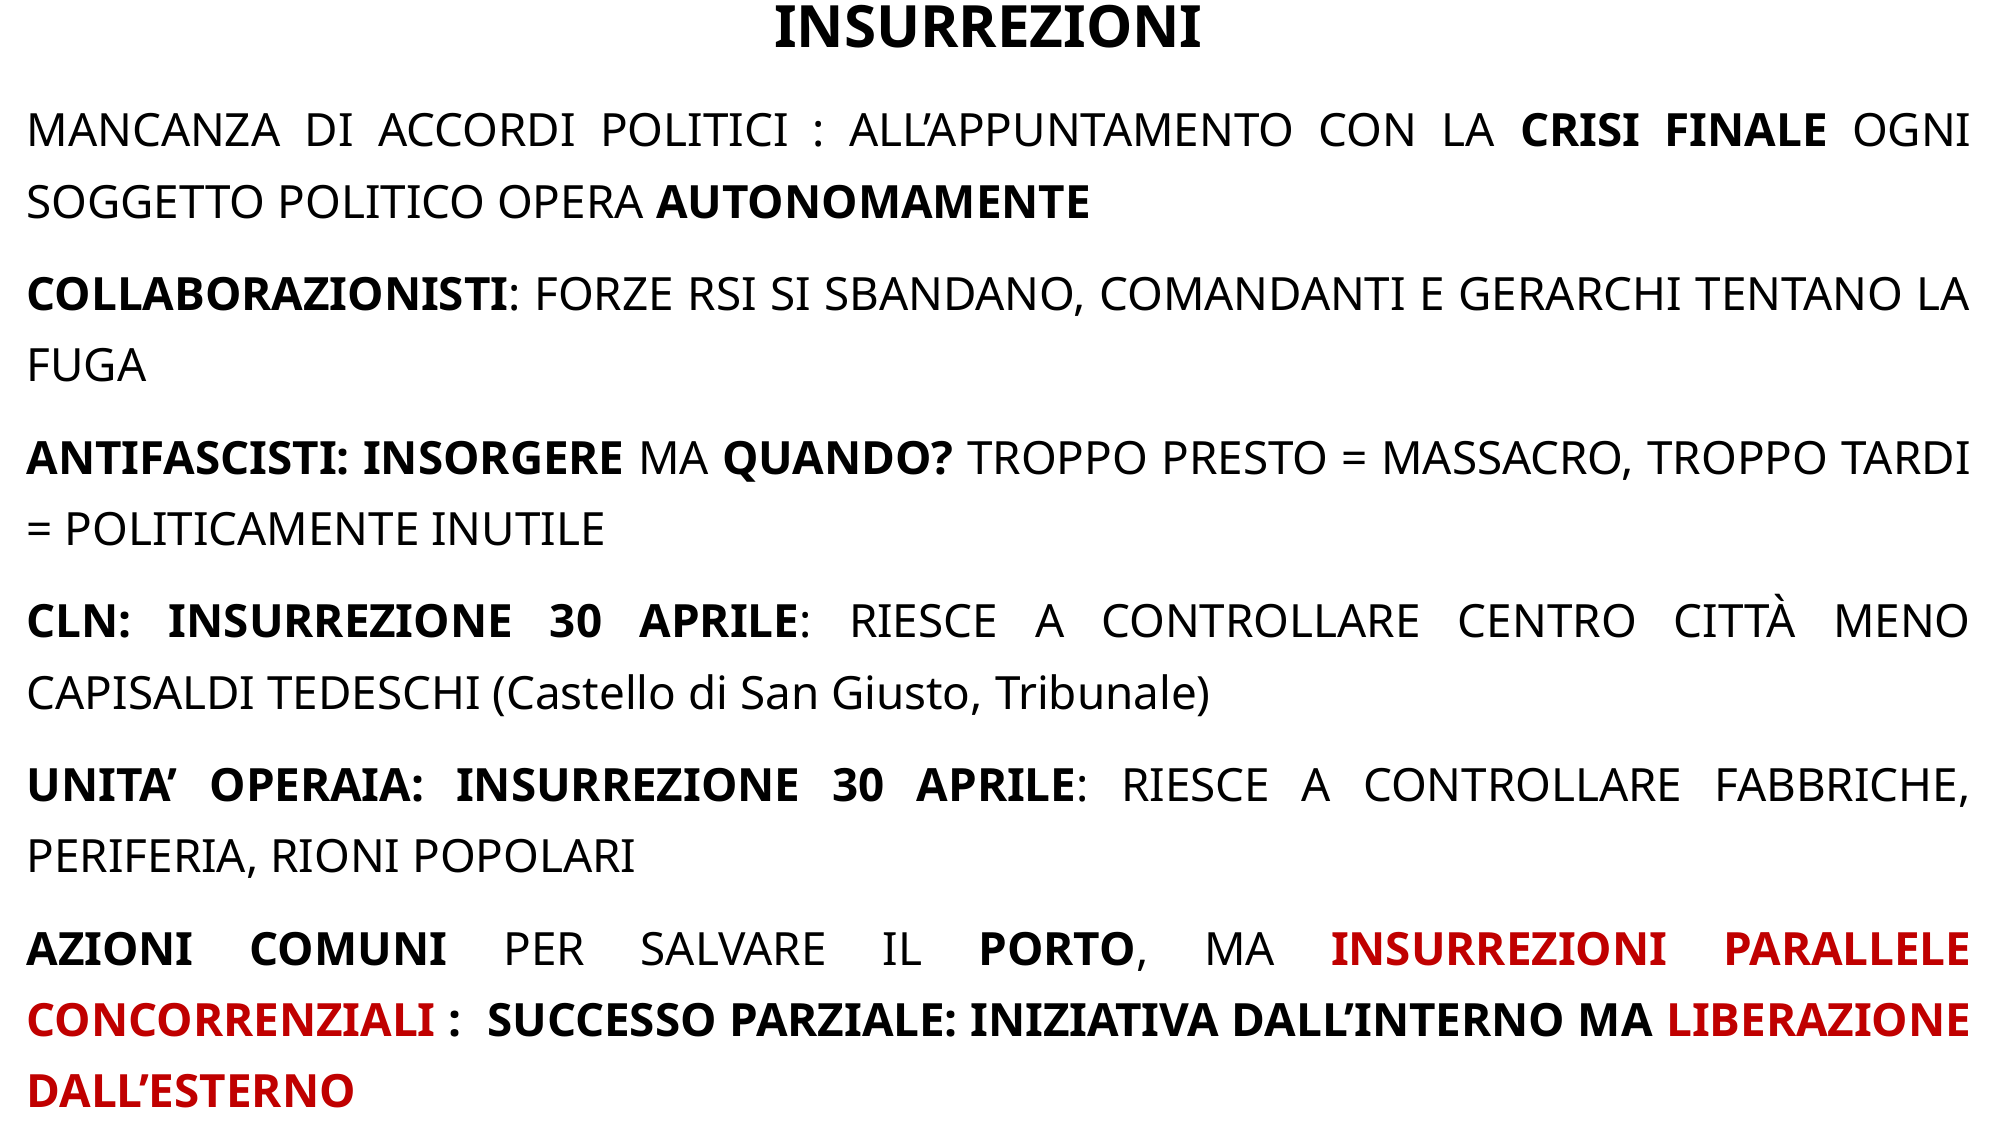

# INSURREZIONI
MANCANZA DI ACCORDI POLITICI : ALL’APPUNTAMENTO CON LA CRISI FINALE OGNI SOGGETTO POLITICO OPERA AUTONOMAMENTE
COLLABORAZIONISTI: FORZE RSI SI SBANDANO, COMANDANTI E GERARCHI TENTANO LA FUGA
ANTIFASCISTI: INSORGERE MA QUANDO? TROPPO PRESTO = MASSACRO, TROPPO TARDI = POLITICAMENTE INUTILE
CLN: INSURREZIONE 30 APRILE: RIESCE A CONTROLLARE CENTRO CITTÀ MENO CAPISALDI TEDESCHI (Castello di San Giusto, Tribunale)
UNITA’ OPERAIA: INSURREZIONE 30 APRILE: RIESCE A CONTROLLARE FABBRICHE, PERIFERIA, RIONI POPOLARI
AZIONI COMUNI PER SALVARE IL PORTO, MA INSURREZIONI PARALLELE CONCORRENZIALI : SUCCESSO PARZIALE: INIZIATIVA DALL’INTERNO MA LIBERAZIONE DALL’ESTERNO